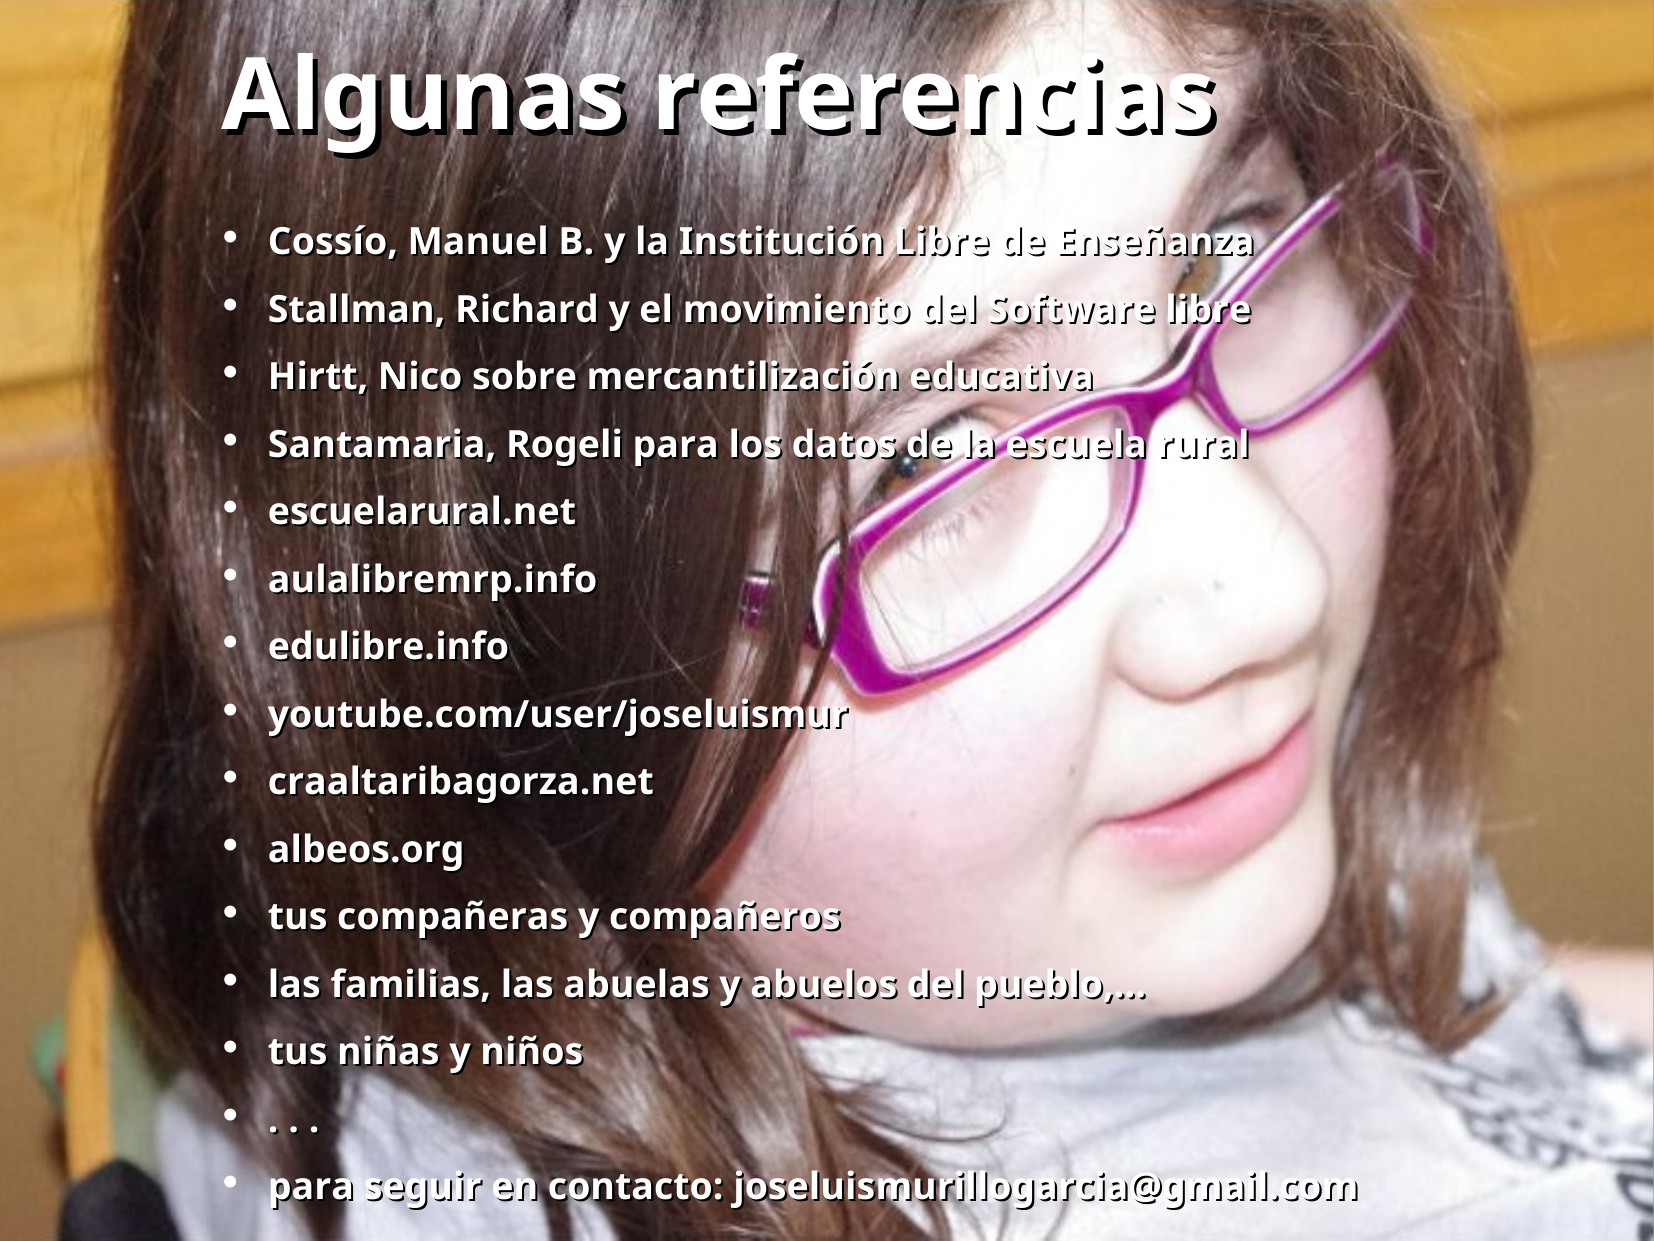

Algunas referencias
Cossío, Manuel B. y la Institución Libre de Enseñanza
Stallman, Richard y el movimiento del Software libre
Hirtt, Nico sobre mercantilización educativa
Santamaria, Rogeli para los datos de la escuela rural
escuelarural.net
aulalibremrp.info
edulibre.info
youtube.com/user/joseluismur
craaltaribagorza.net
albeos.org
tus compañeras y compañeros
las familias, las abuelas y abuelos del pueblo,...
tus niñas y niños
. . .
para seguir en contacto: joseluismurillogarcia@gmail.com